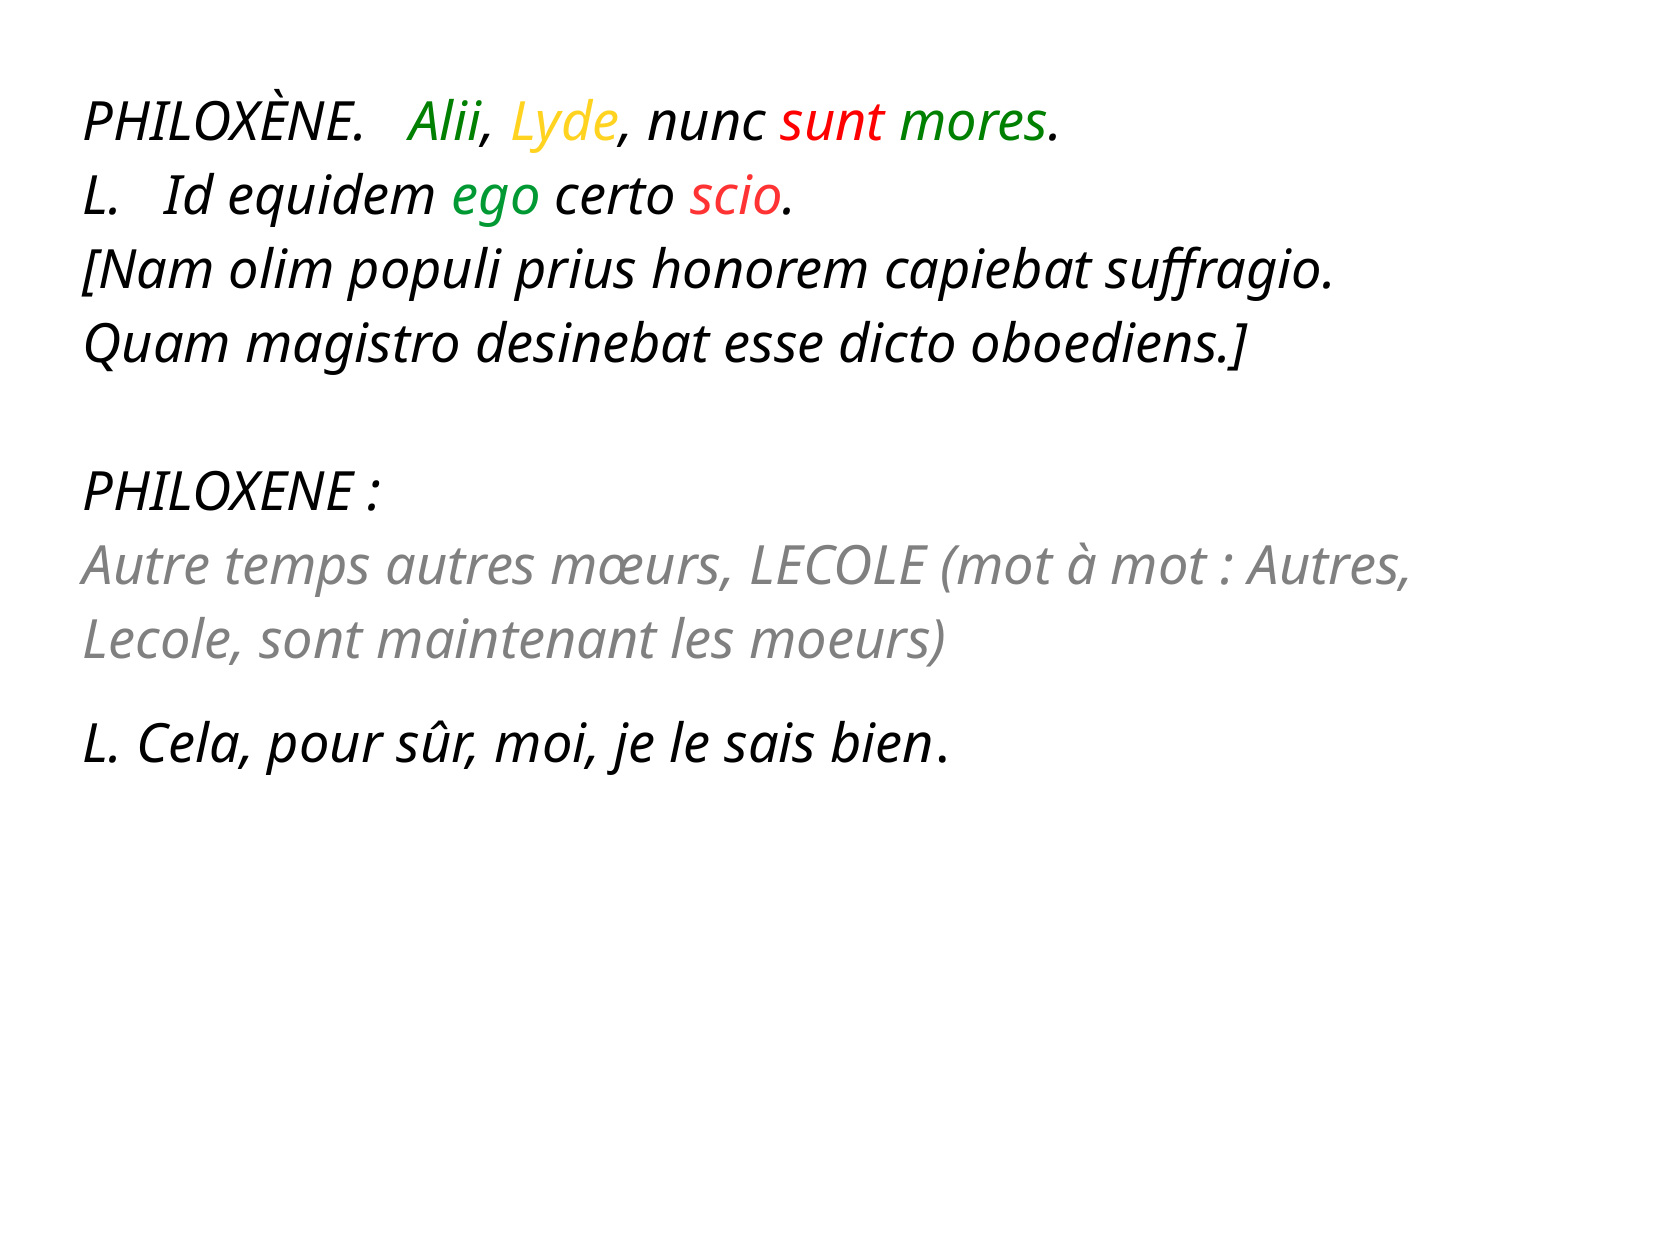

# PHILOXÈNE. Alii, Lyde, nunc sunt mores.
L. Id equidem ego certo scio.
[Nam olim populi prius honorem capiebat suffragio.
Quam magistro desinebat esse dicto oboediens.]
PHILOXENE :
Autre temps autres mœurs, LECOLE (mot à mot : Autres, Lecole, sont maintenant les moeurs)
L. Cela, pour sûr, moi, je le sais bien.